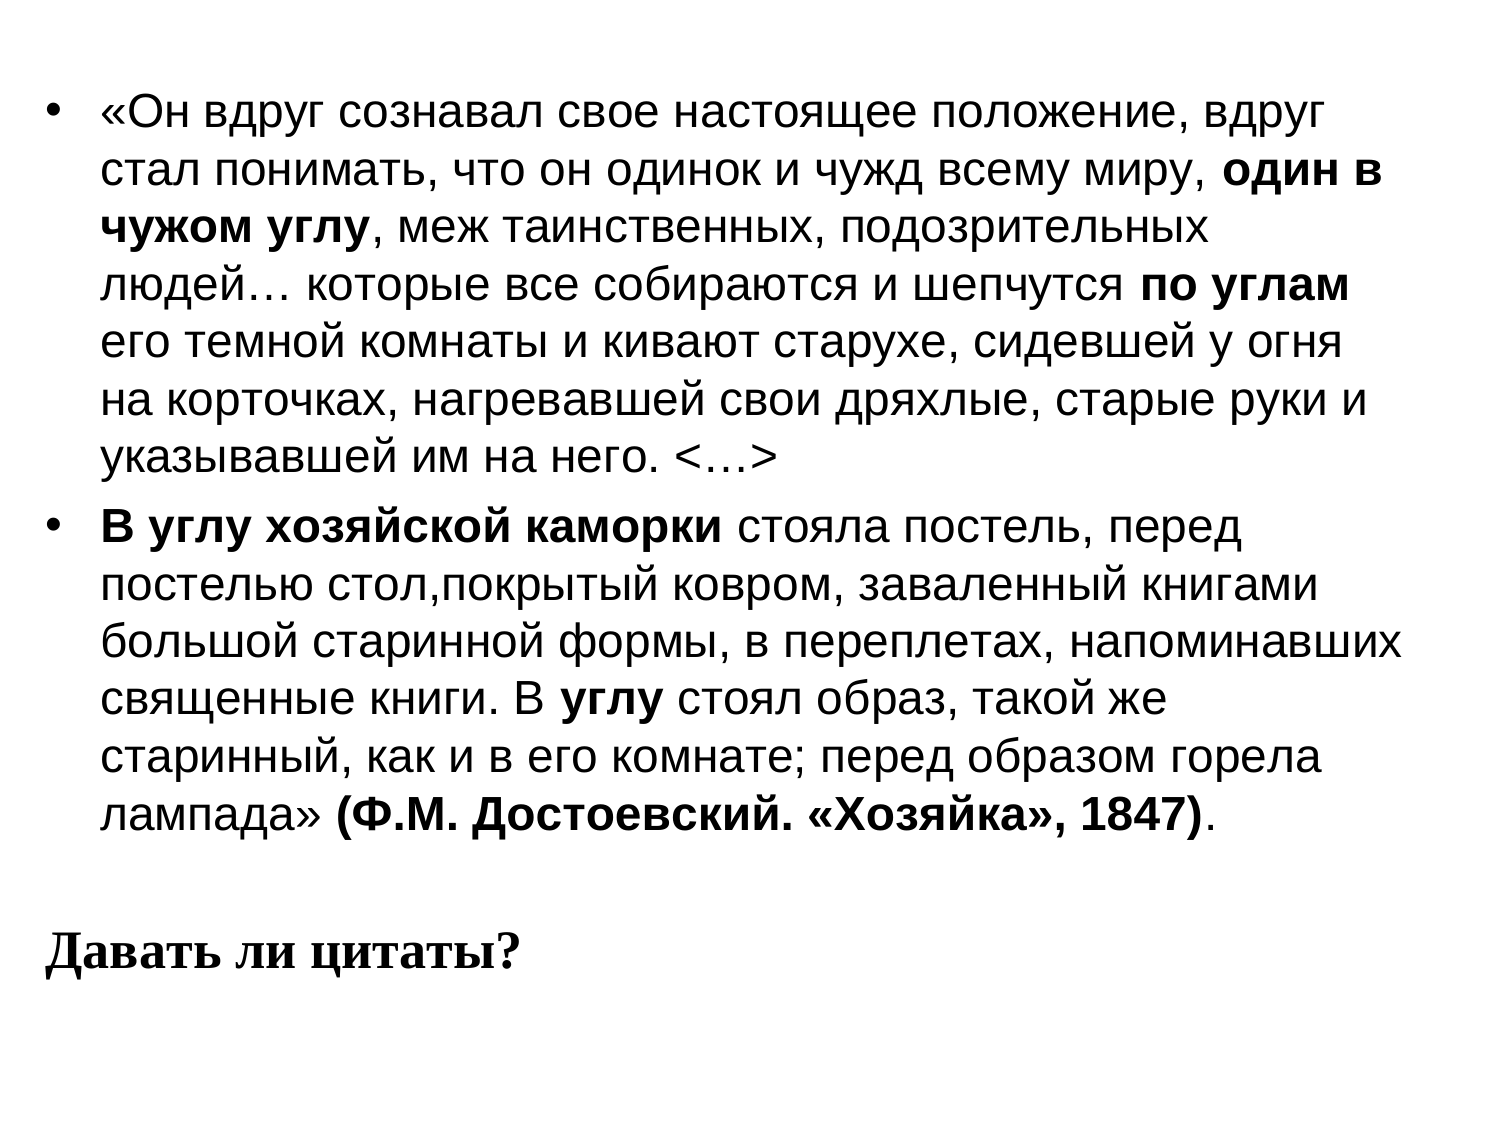

«Он вдруг сознавал свое настоящее положение, вдруг стал понимать, что он одинок и чужд всему миру, один в чужом углу, меж таинственных, подозрительных людей… которые все собираются и шепчутся по углам его темной комнаты и кивают старухе, сидевшей у огня на корточках, нагревавшей свои дряхлые, старые руки и указывавшей им на него. <…>
В углу хозяйской каморки стояла постель, перед постелью стол,покрытый ковром, заваленный книгами большой старинной формы, в переплетах, напоминавших священные книги. В углу стоял образ, такой же старинный, как и в его комнате; перед образом горела лампада» (Ф.М. Достоевский. «Хозяйка», 1847).
Давать ли цитаты?